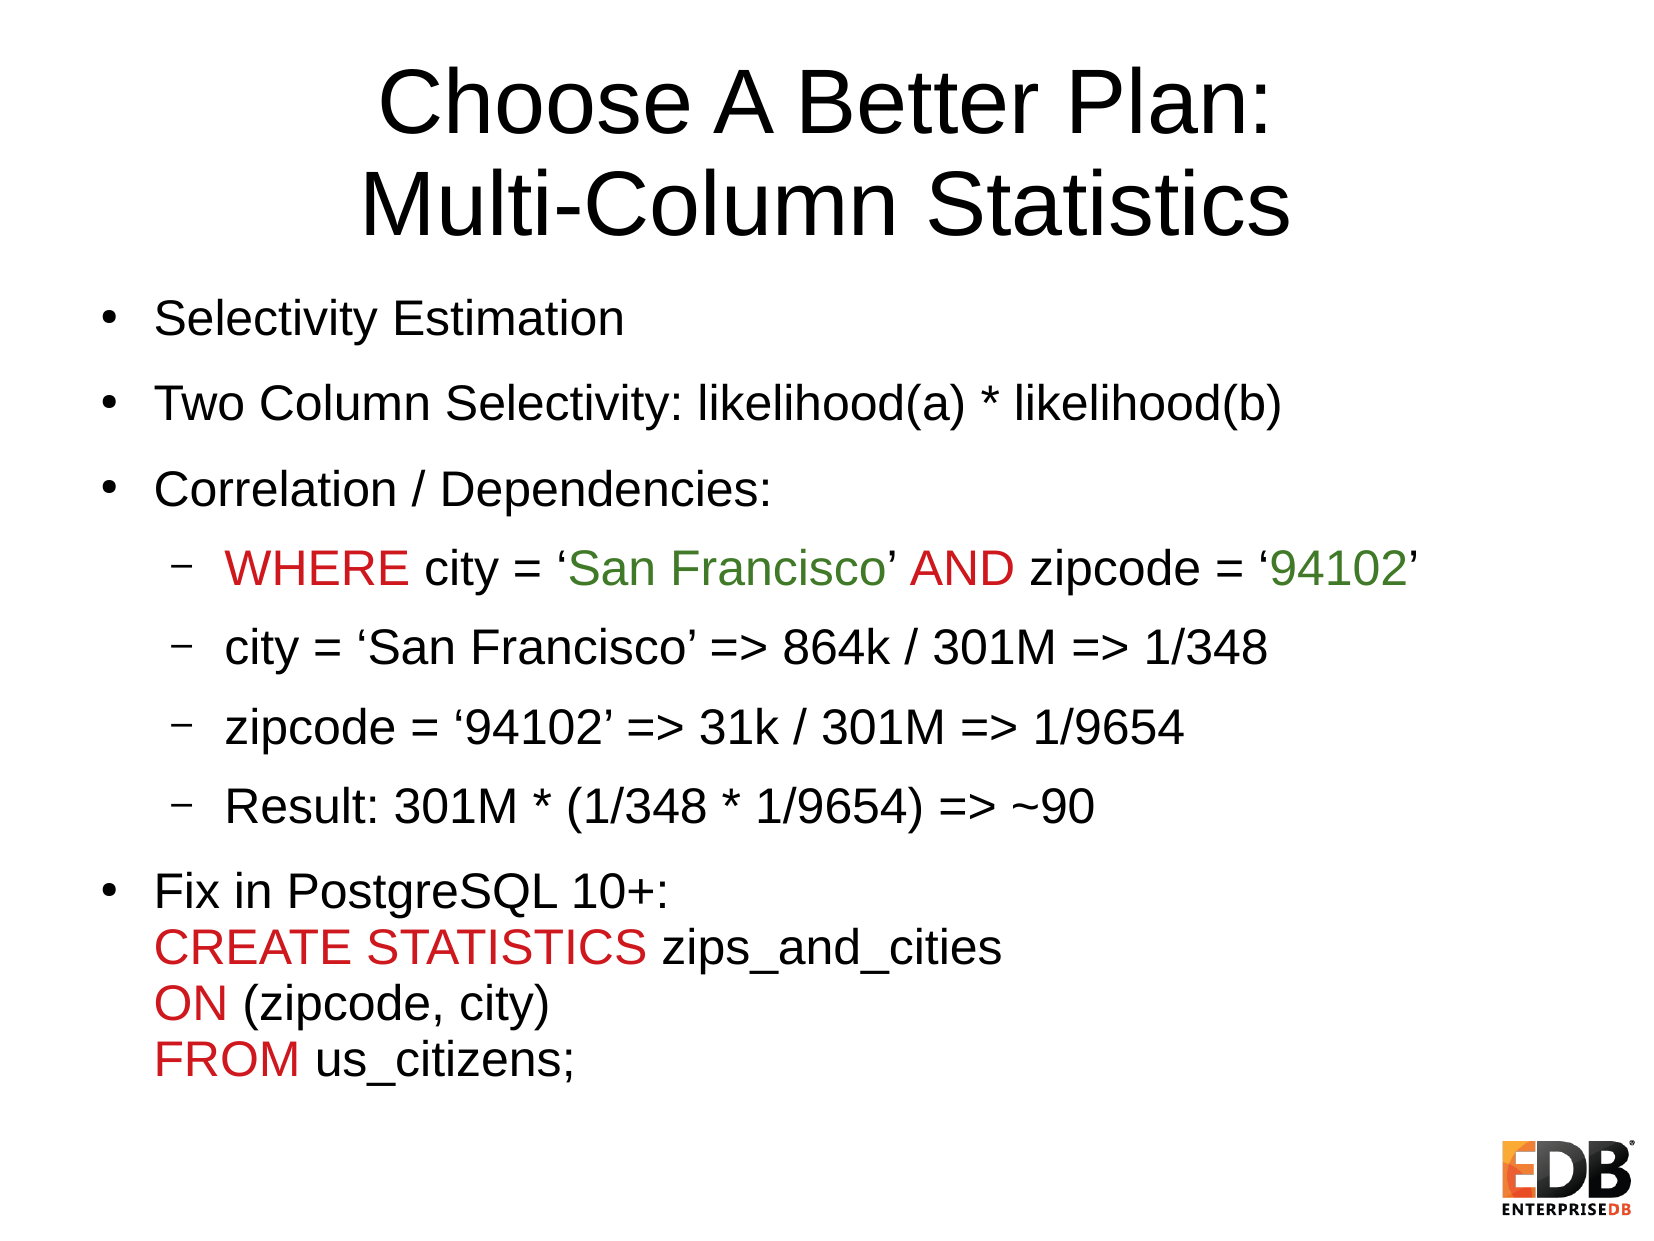

# Choose A Better Plan: Multi-Column Statistics
Selectivity Estimation
Two Column Selectivity: likelihood(a) * likelihood(b)
Correlation / Dependencies:
WHERE city = ‘San Francisco’ AND zipcode = ‘94102’
city = ‘San Francisco’ => 864k / 301M => 1/348
zipcode = ‘94102’ => 31k / 301M => 1/9654
Result: 301M * (1/348 * 1/9654) => ~90
Fix in PostgreSQL 10+:
CREATE STATISTICS zips_and_cities
ON (zipcode, city)
FROM us_citizens;